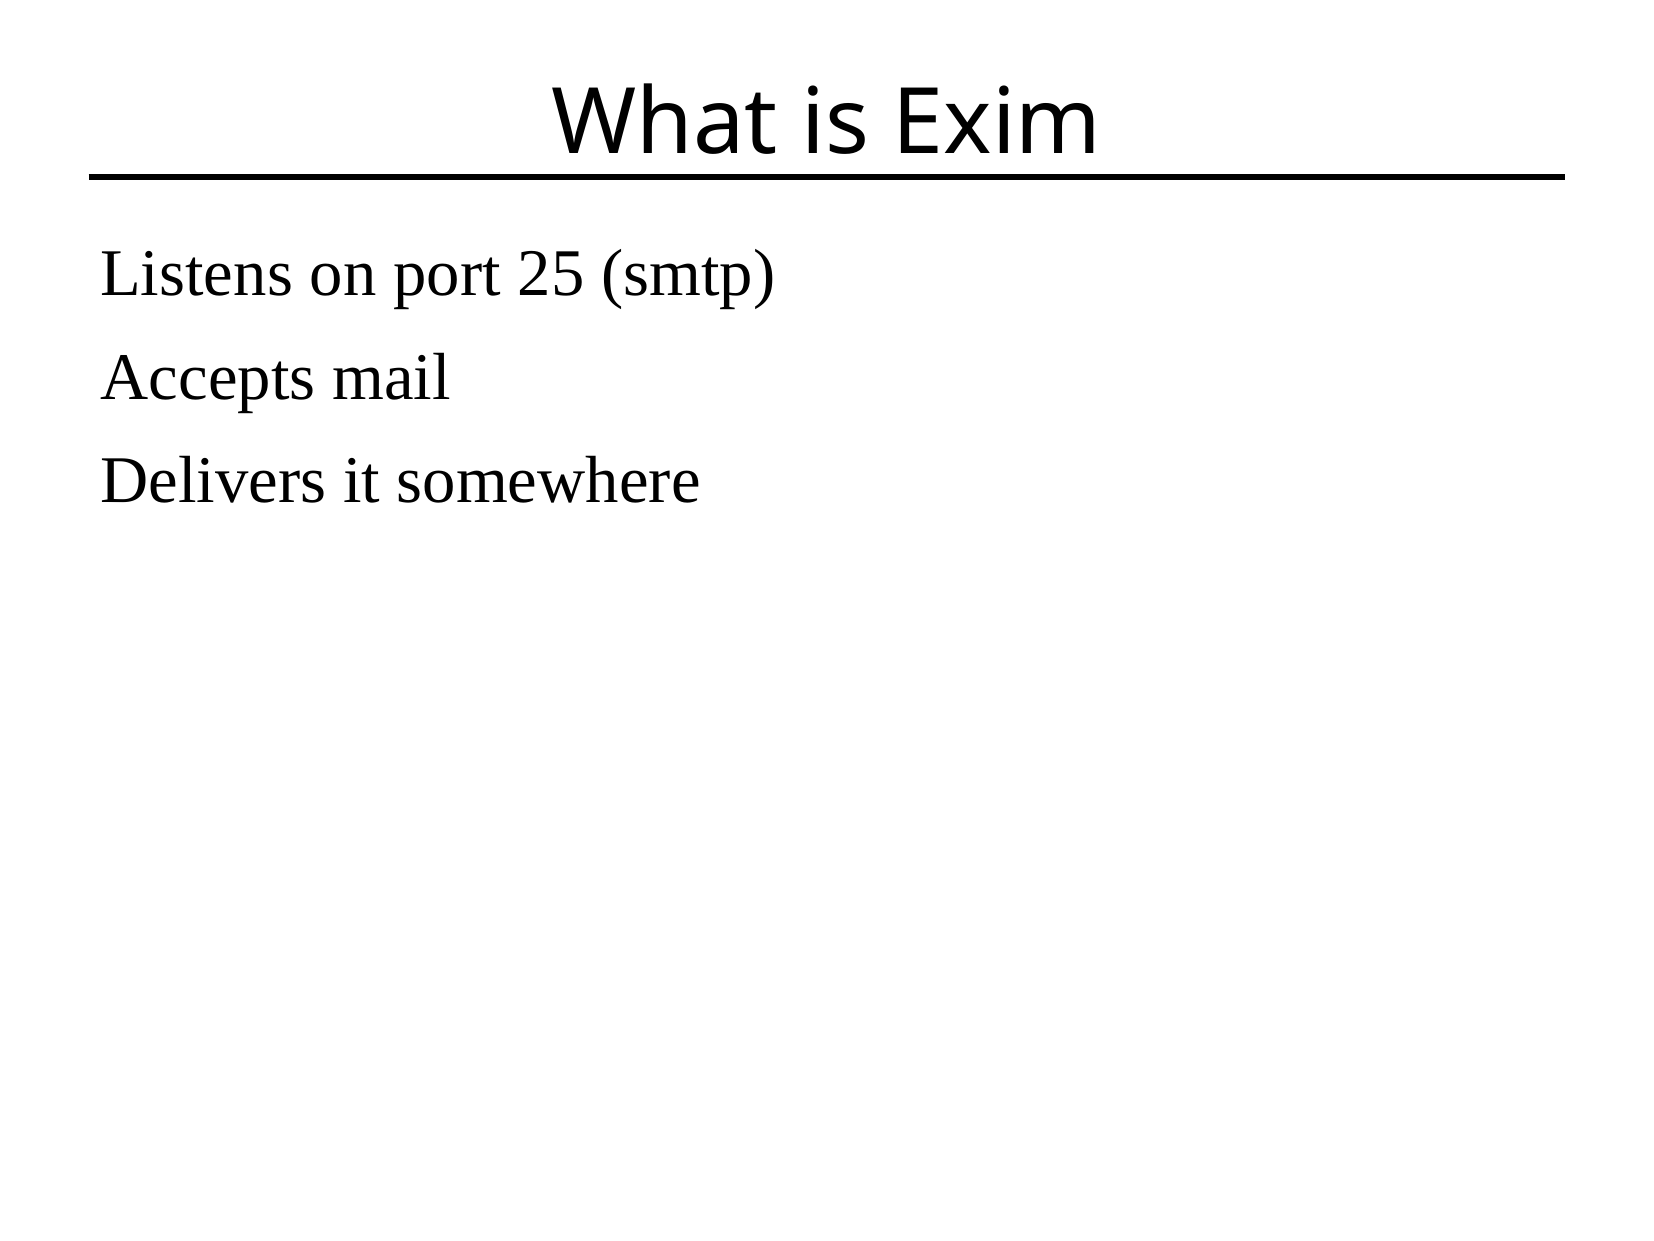

# What is Exim
Listens on port 25 (smtp)
Accepts mail
Delivers it somewhere